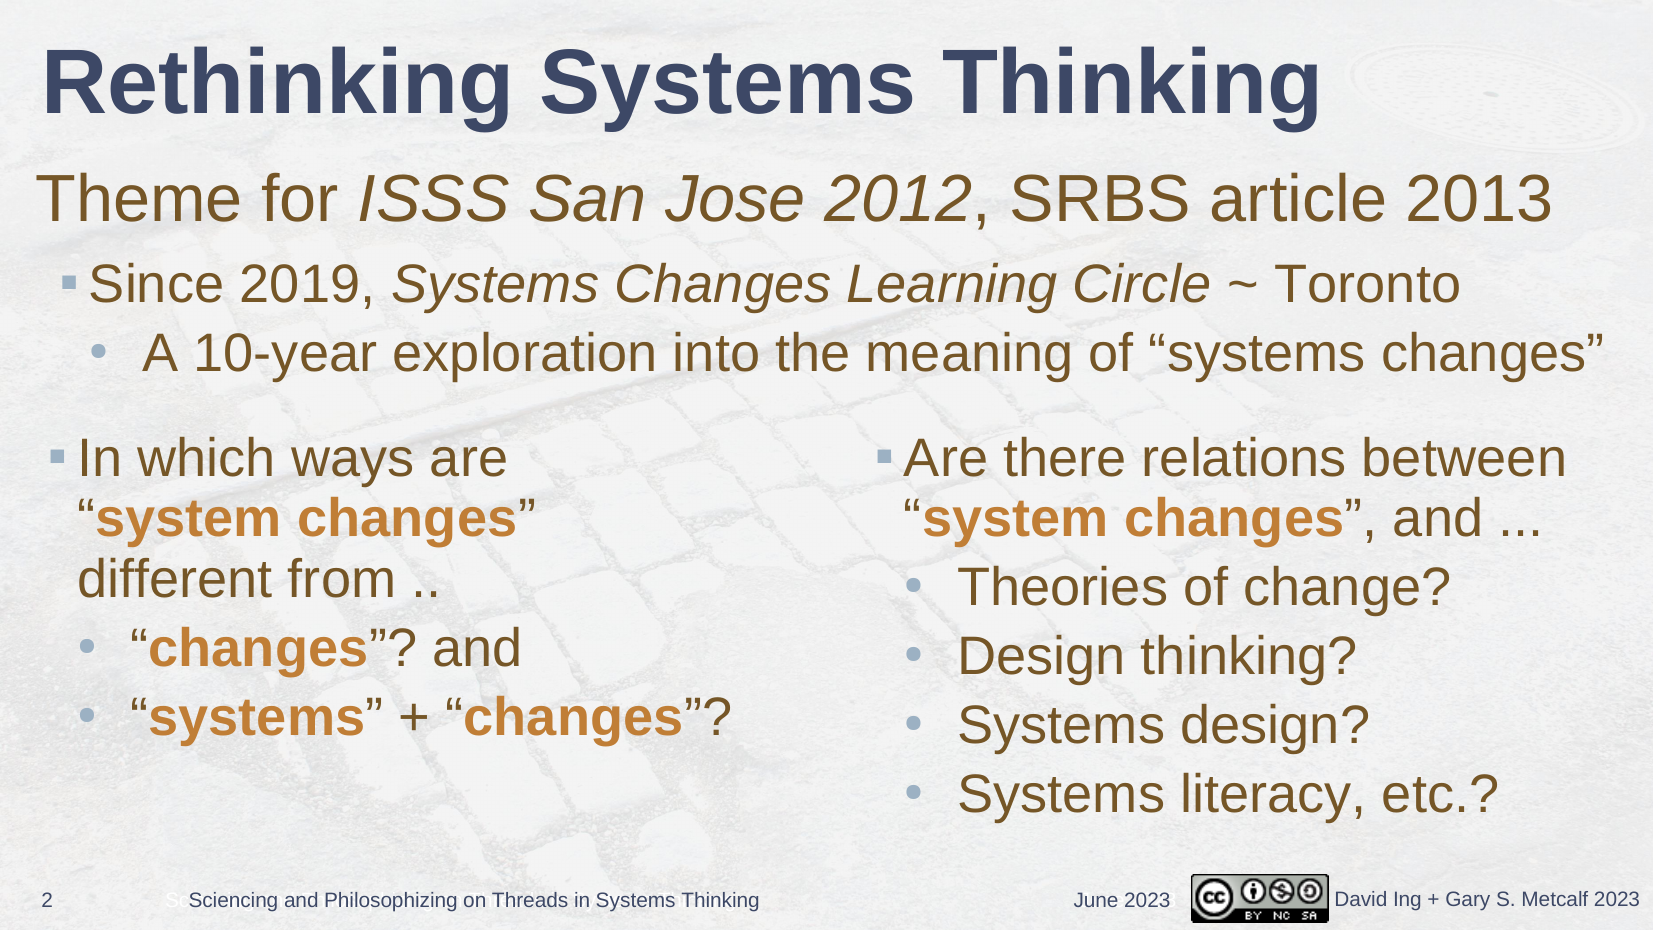

# Rethinking Systems Thinking
Theme for ISSS San Jose 2012, SRBS article 2013
Since 2019, Systems Changes Learning Circle ~ Toronto
A 10-year exploration into the meaning of “systems changes”
In which ways are
“system changes”
different from ..
“changes”? and
“systems” + “changes”?
Are there relations between
“system changes”, and ...
Theories of change?
Design thinking?
Systems design?
Systems literacy, etc.?
Sciencing and Philosophizing on Threads in Systems Thinking
June 2023